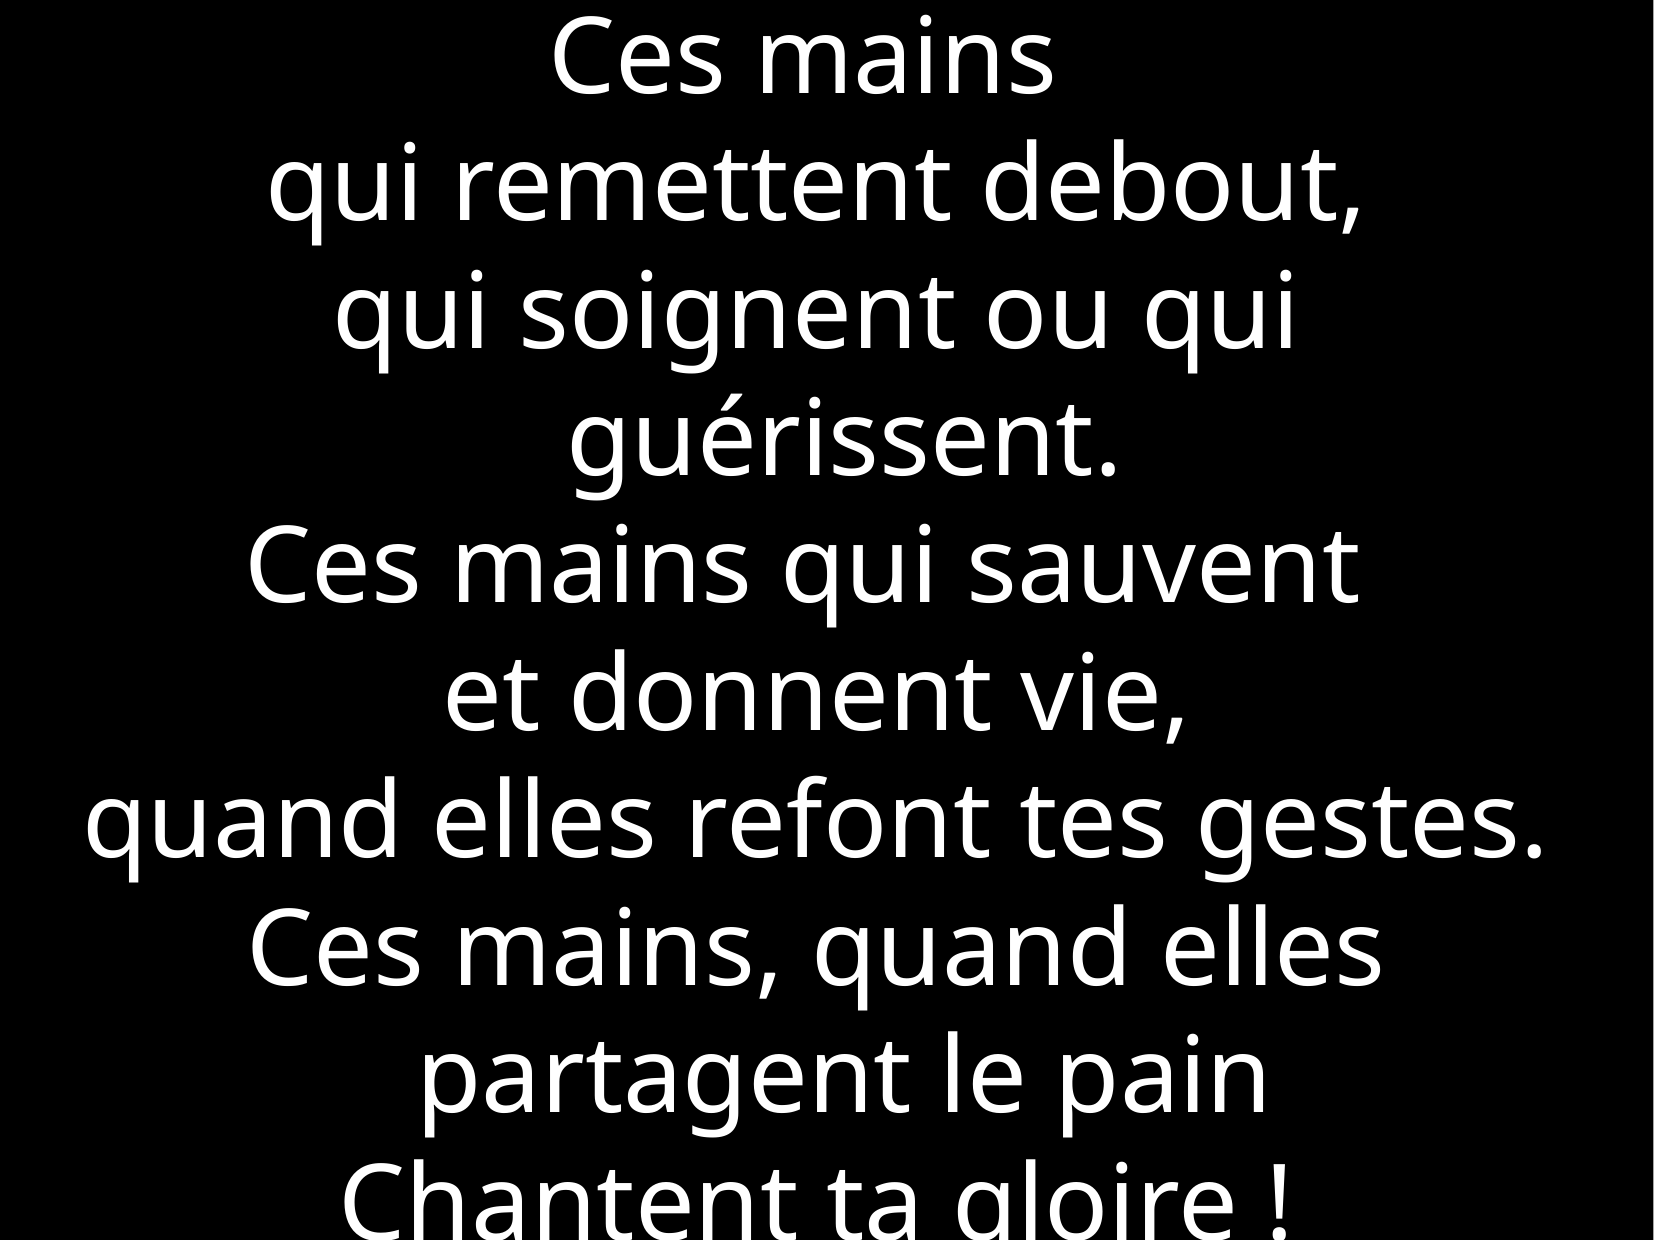

# Ces mains
qui remettent debout,
qui soignent ou qui guérissent.
Ces mains qui sauvent
et donnent vie,
quand elles refont tes gestes.
Ces mains, quand elles partagent le pain
Chantent ta gloire !